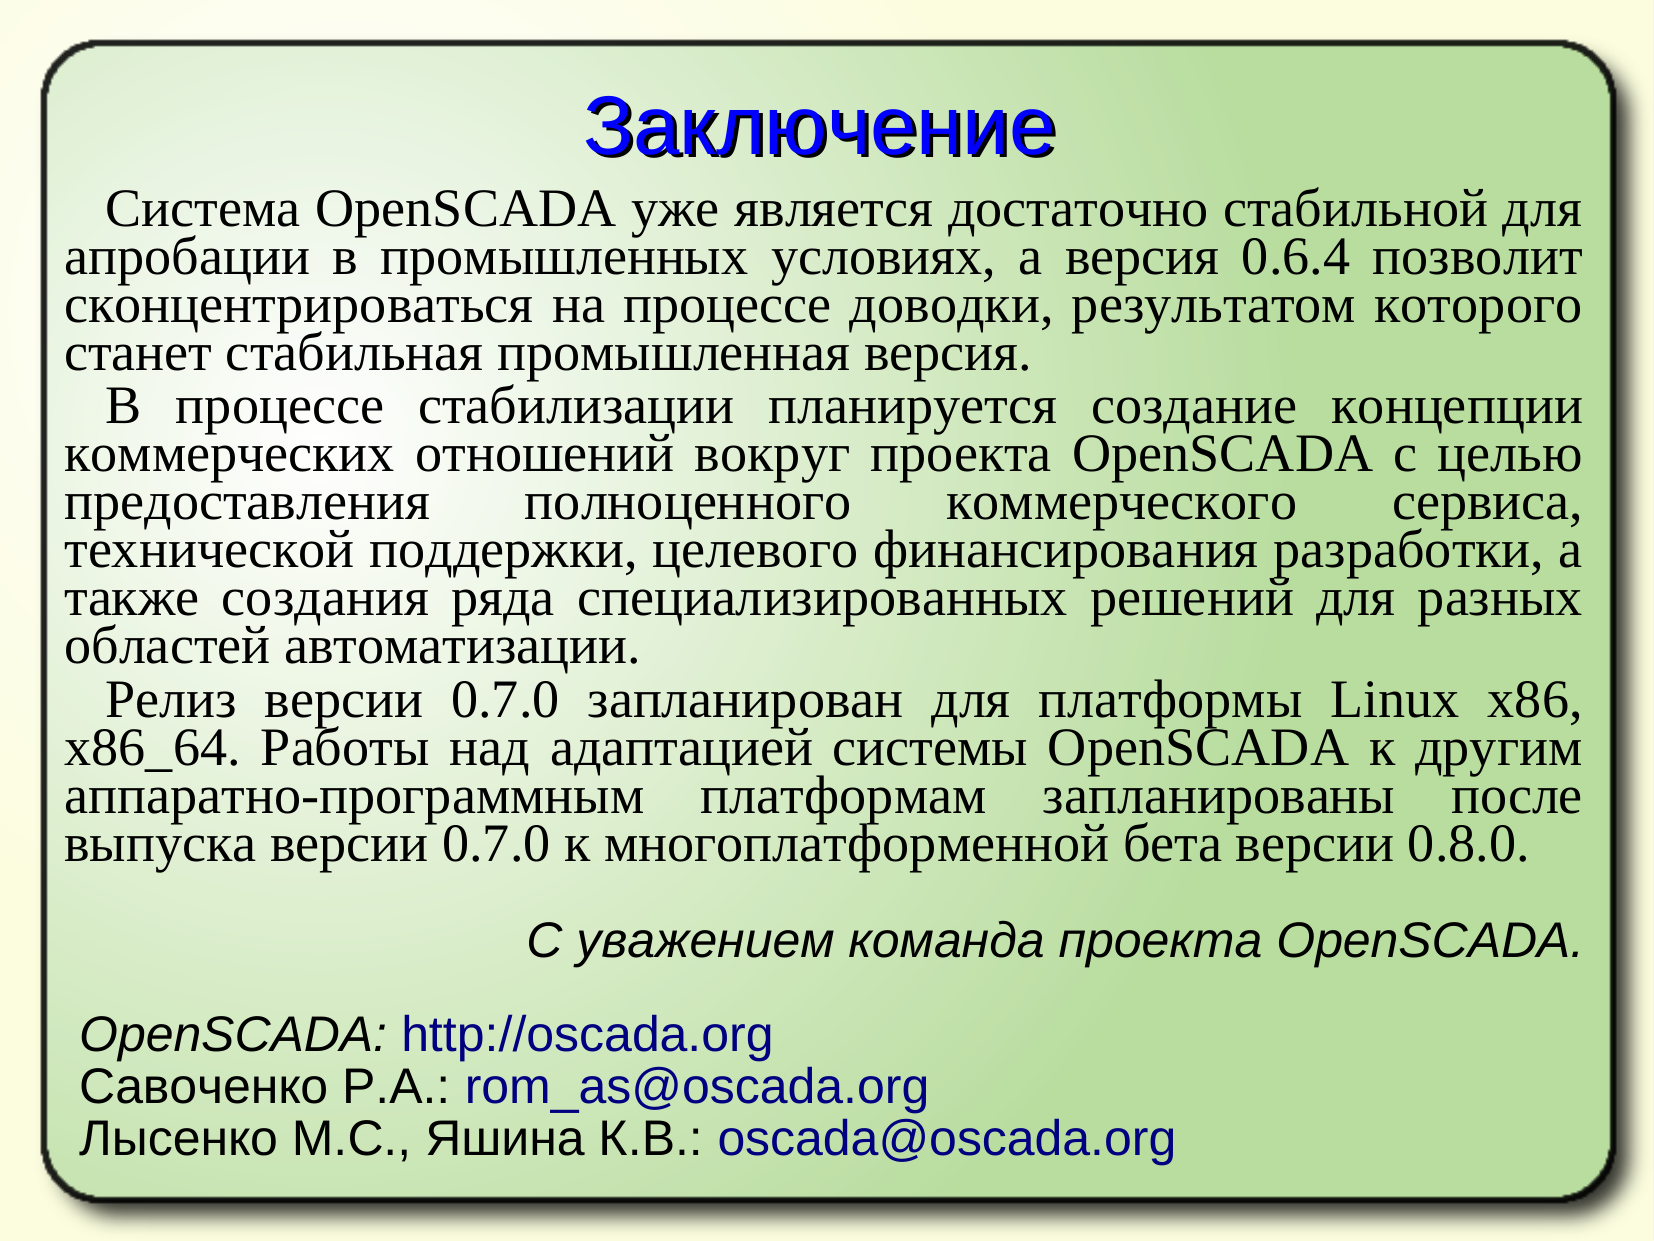

# Заключение
Система OpenSCADA уже является достаточно стабильной для апробации в промышленных условиях, а версия 0.6.4 позволит сконцентрироваться на процессе доводки, результатом которого станет стабильная промышленная версия.
В процессе стабилизации планируется создание концепции коммерческих отношений вокруг проекта OpenSCADA с целью предоставления полноценного коммерческого сервиса, технической поддержки, целевого финансирования разработки, а также создания ряда специализированных решений для разных областей автоматизации.
Релиз версии 0.7.0 запланирован для платформы Linux x86, x86_64. Работы над адаптацией системы OpenSCADA к другим аппаратно-программным платформам запланированы после выпуска версии 0.7.0 к многоплатформенной бета версии 0.8.0.
С уважением команда проекта OpenSCADA.
OpenSCADA: http://oscada.org
Савоченко Р.А.: rom_as@oscada.org
Лысенко М.С., Яшина К.В.: oscada@oscada.org